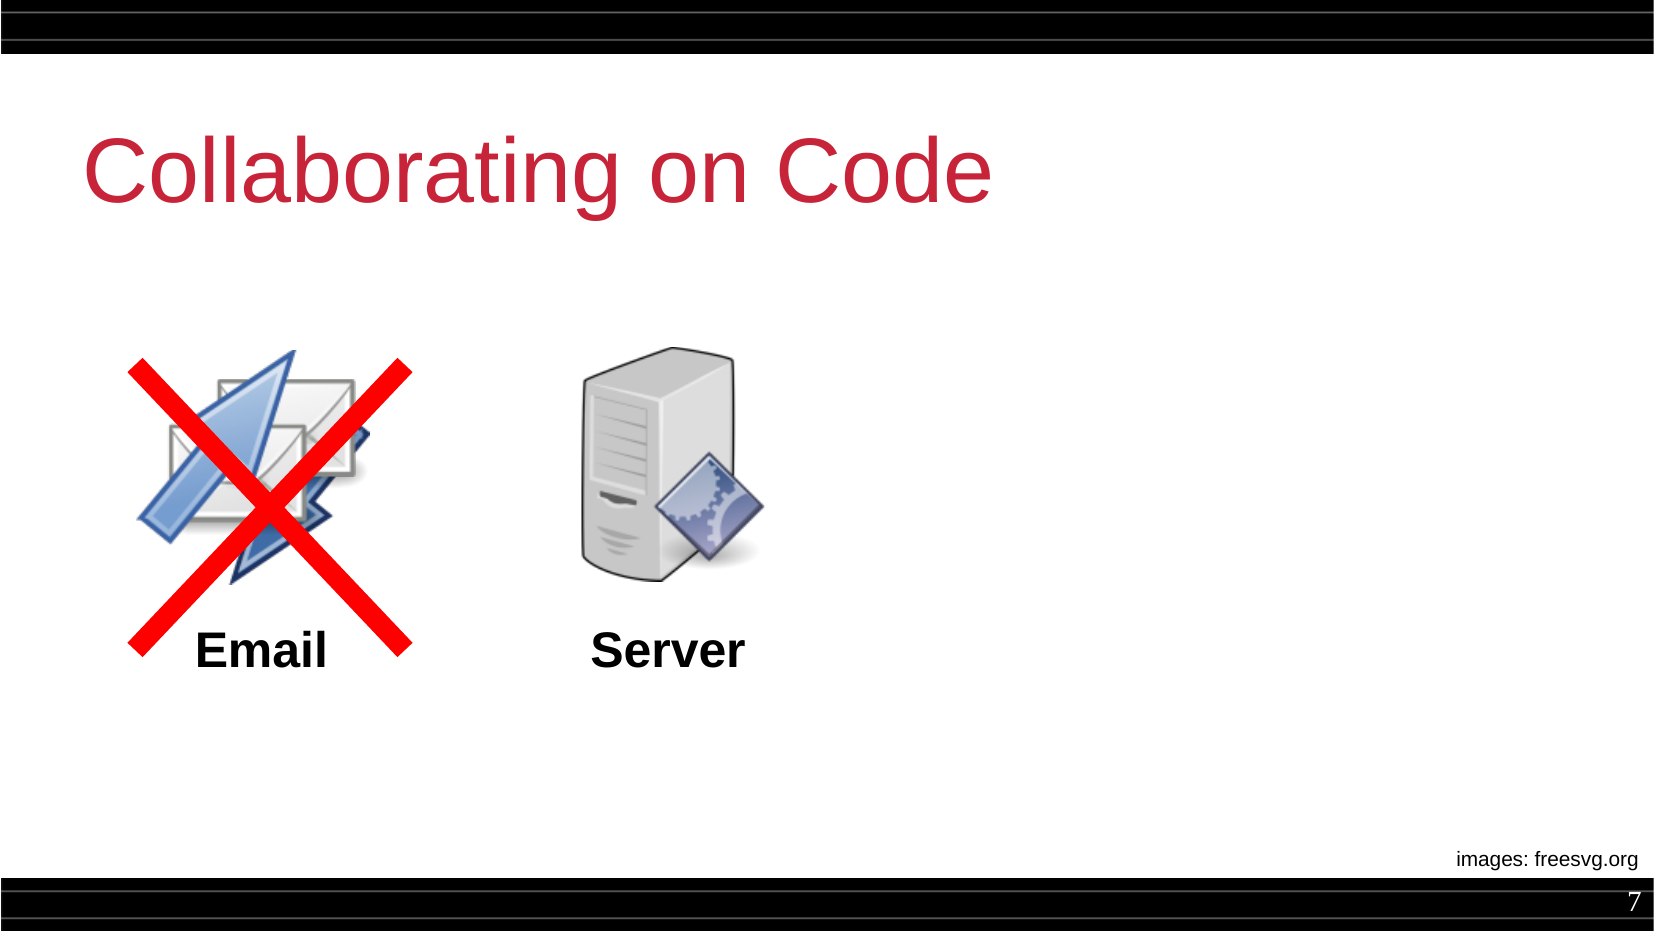

# Collaborating on Code
Server
Email
images: freesvg.org